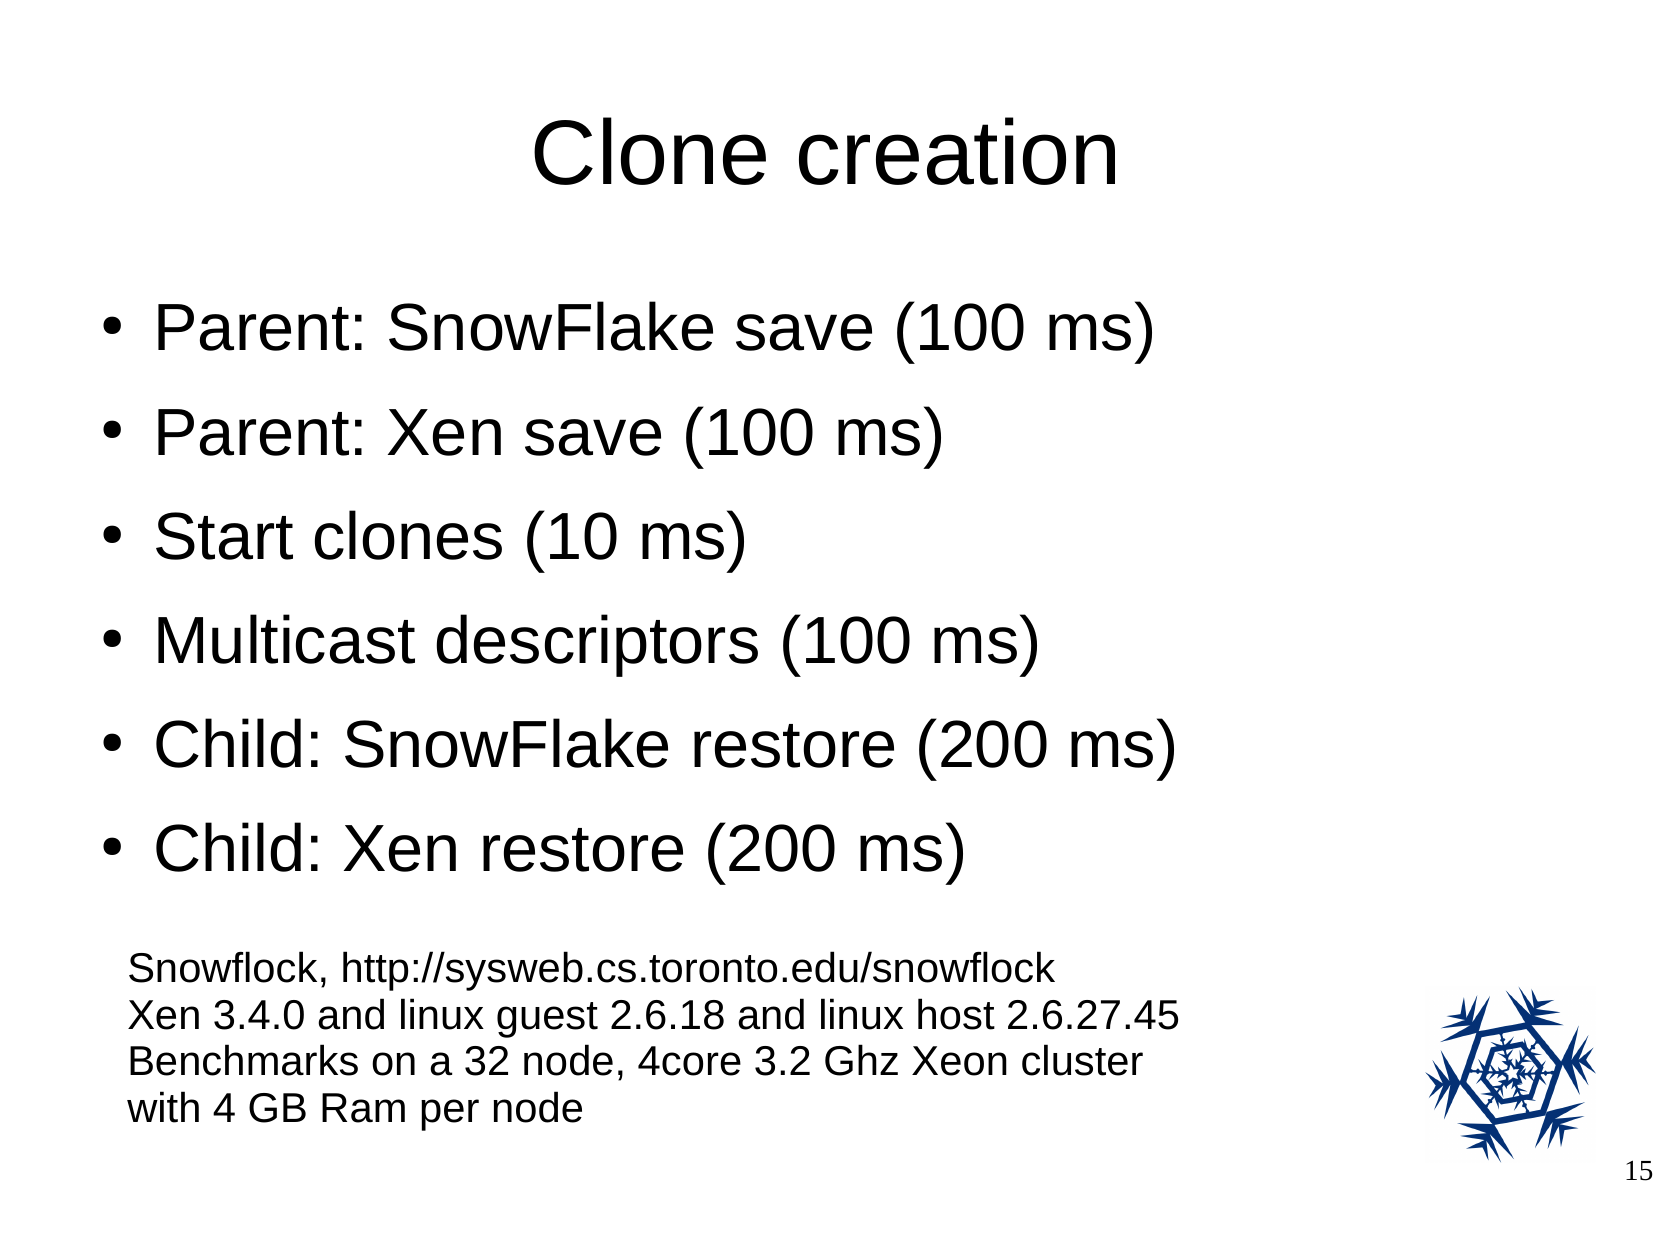

# Clone creation
Parent: SnowFlake save (100 ms)
Parent: Xen save (100 ms)
Start clones (10 ms)
Multicast descriptors (100 ms)
Child: SnowFlake restore (200 ms)
Child: Xen restore (200 ms)
Snowflock, http://sysweb.cs.toronto.edu/snowflock
Xen 3.4.0 and linux guest 2.6.18 and linux host 2.6.27.45
Benchmarks on a 32 node, 4core 3.2 Ghz Xeon cluster
with 4 GB Ram per node
15